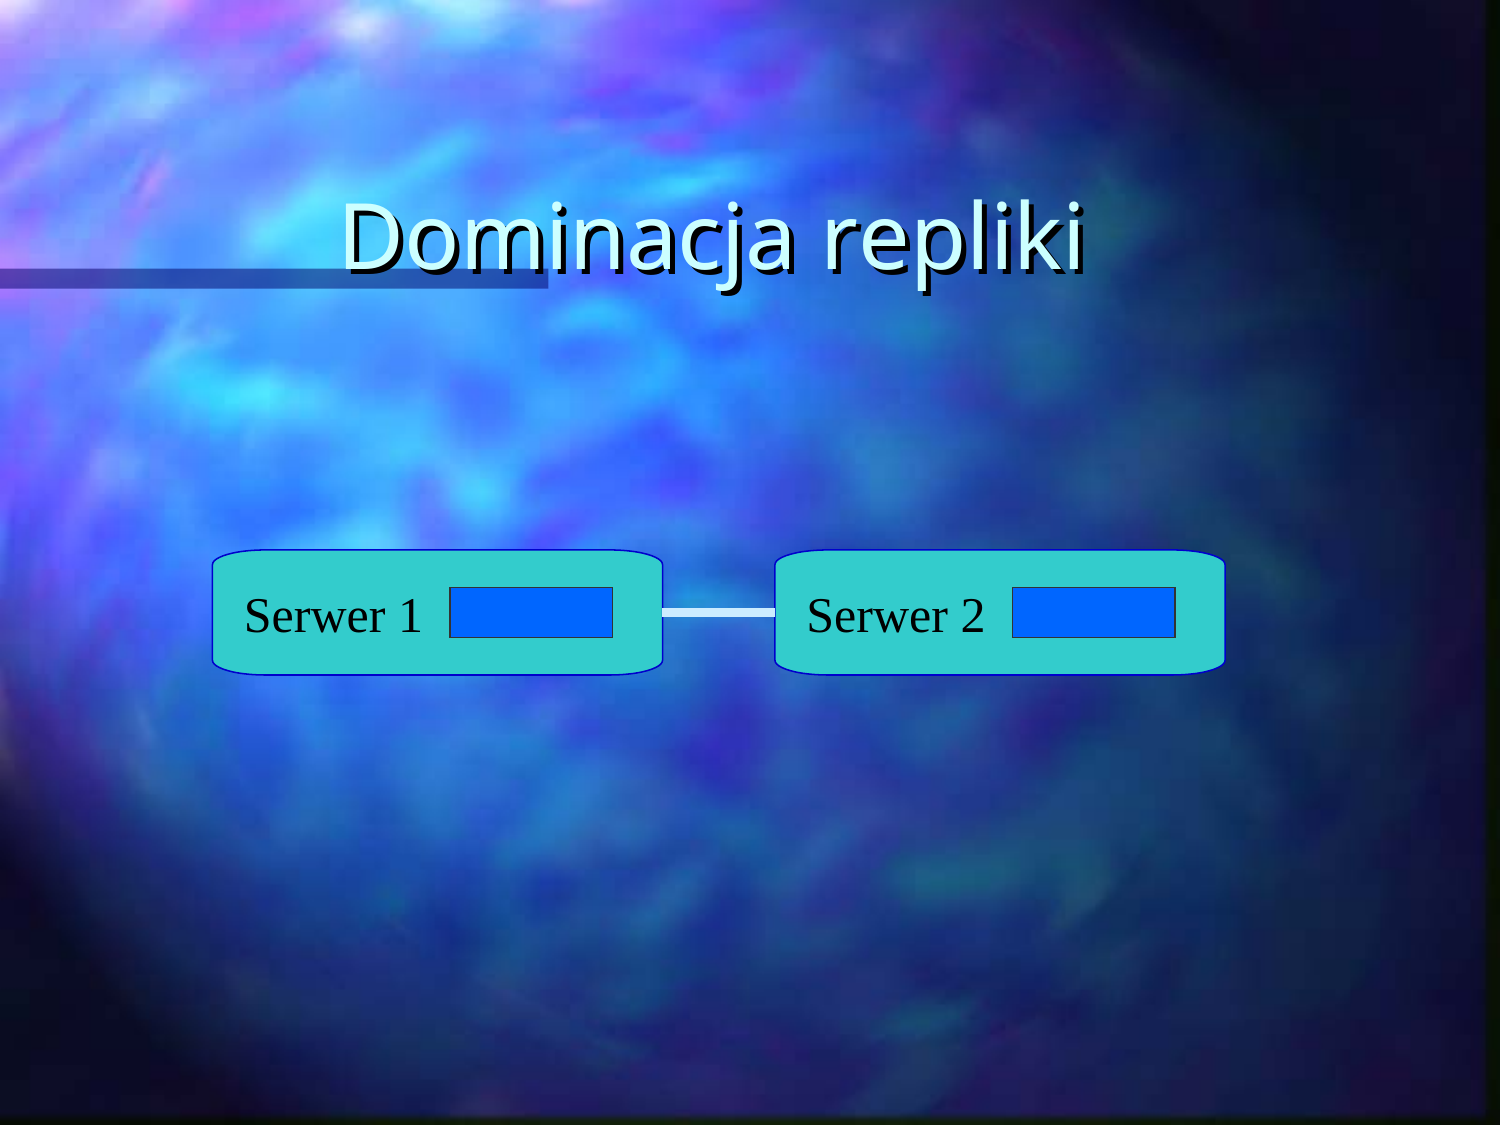

# Dominacja repliki
Serwer 1
Serwer 2